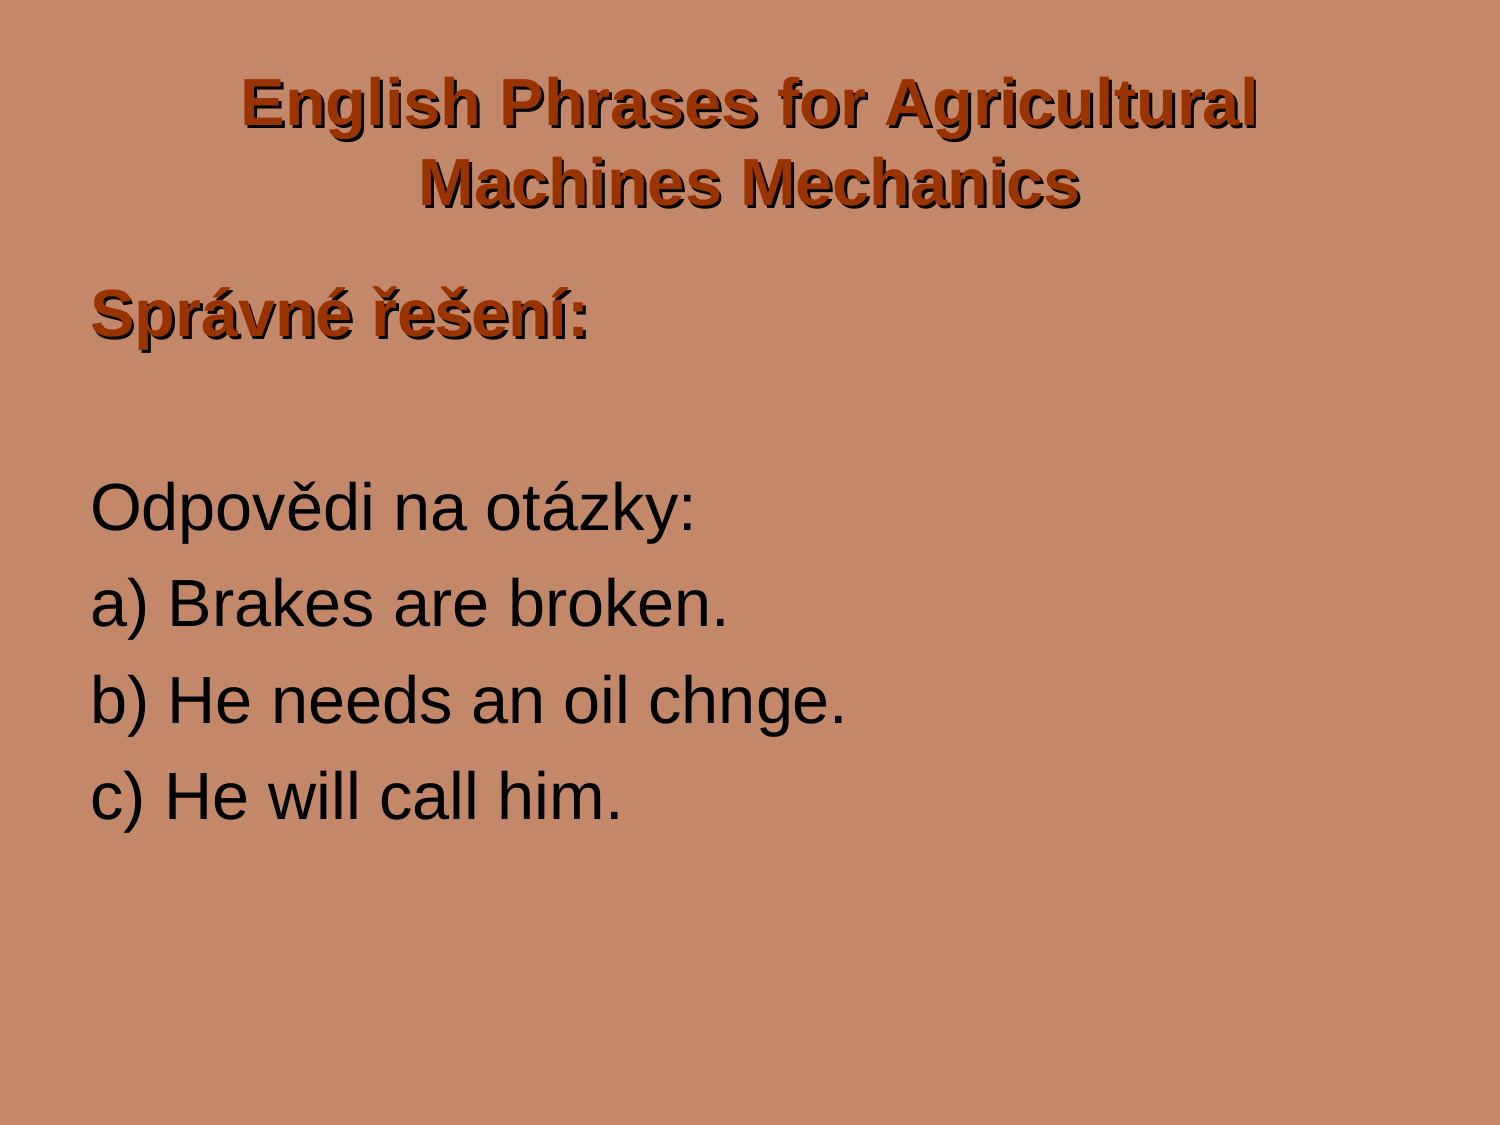

# English Phrases for Agricultural Machines Mechanics
Správné řešení:
Odpovědi na otázky:
 Brakes are broken.
 He needs an oil chnge.
 He will call him.